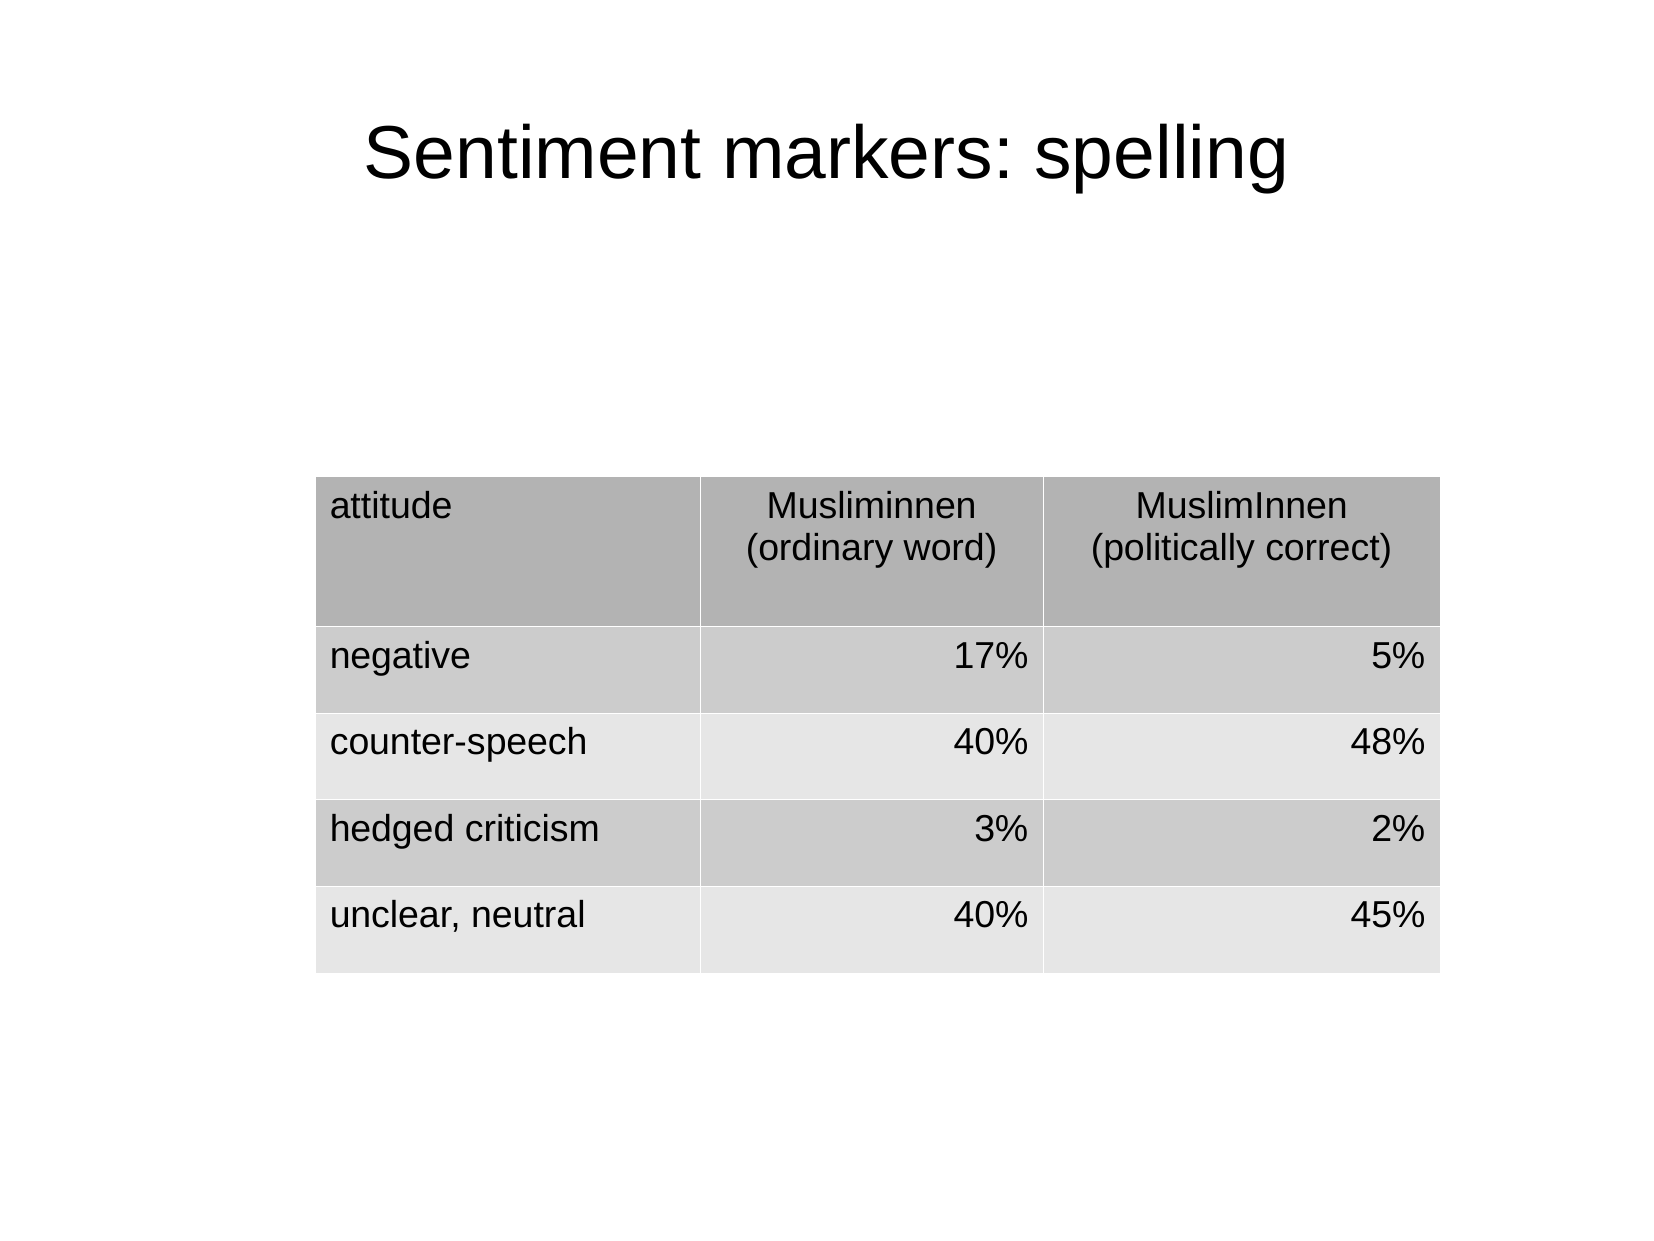

# Sentiment markers: spelling
| attitude | Musliminnen (ordinary word) | MuslimInnen (politically correct) |
| --- | --- | --- |
| negative | 17% | 5% |
| counter-speech | 40% | 48% |
| hedged criticism | 3% | 2% |
| unclear, neutral | 40% | 45% |